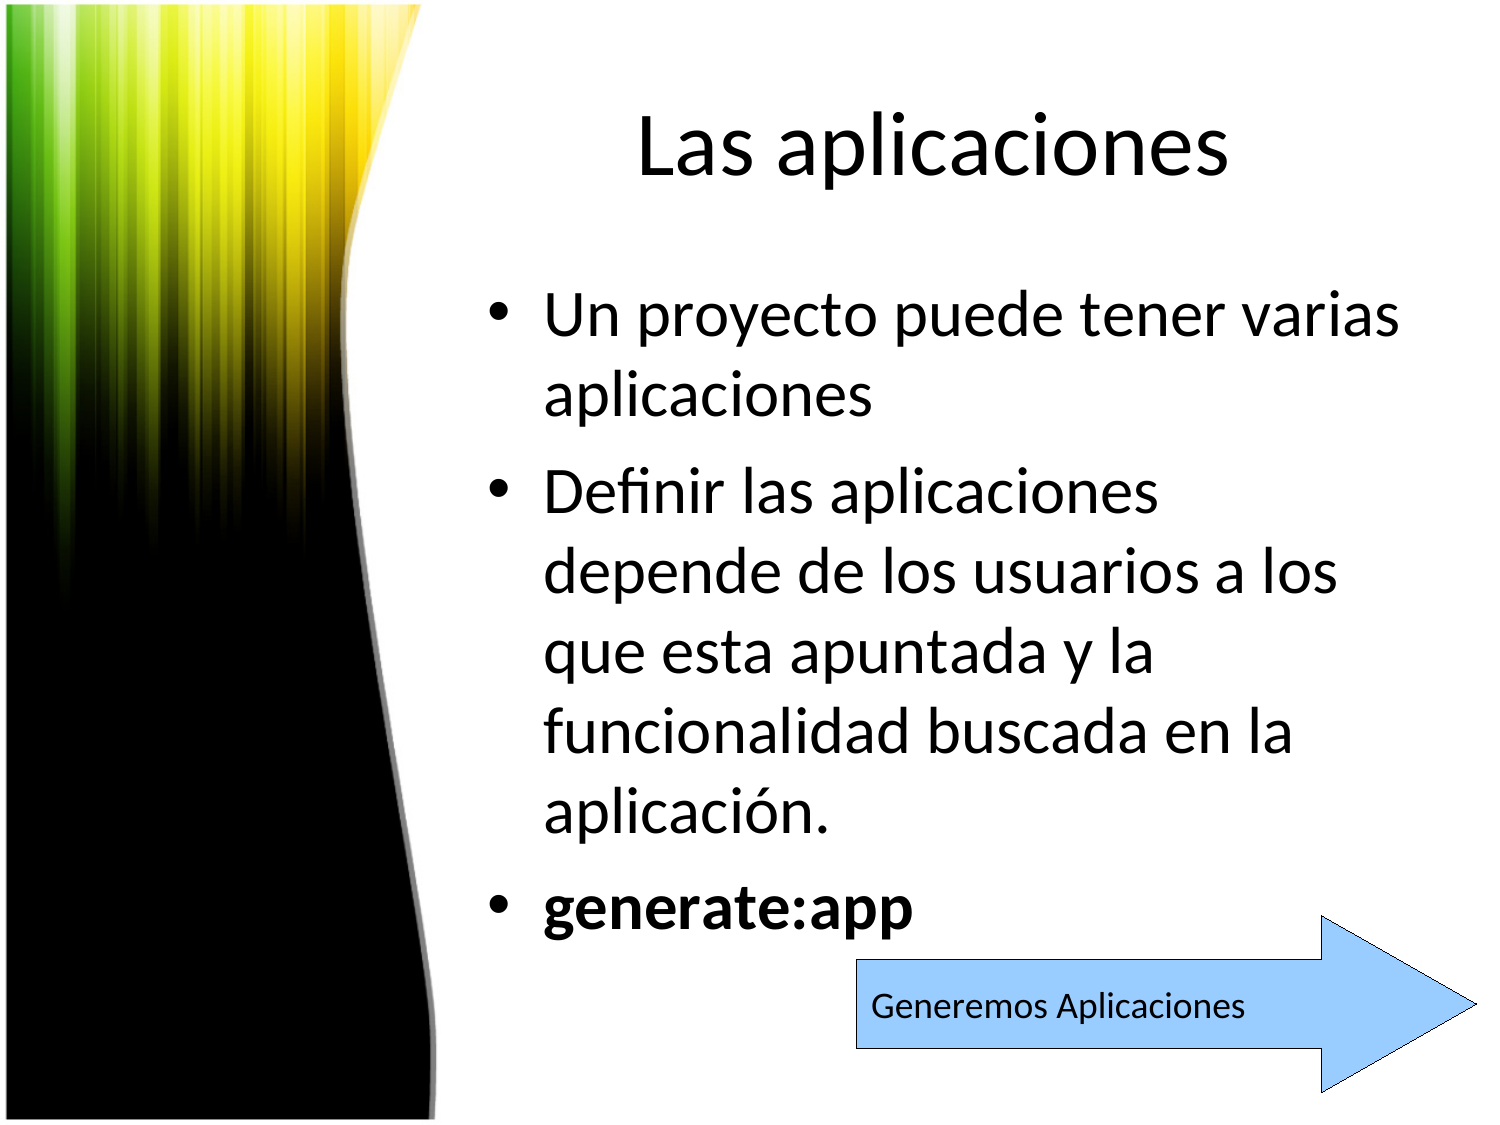

# Las aplicaciones
Un proyecto puede tener varias aplicaciones
Definir las aplicaciones depende de los usuarios a los que esta apuntada y la funcionalidad buscada en la aplicación.
generate:app
Generemos Aplicaciones